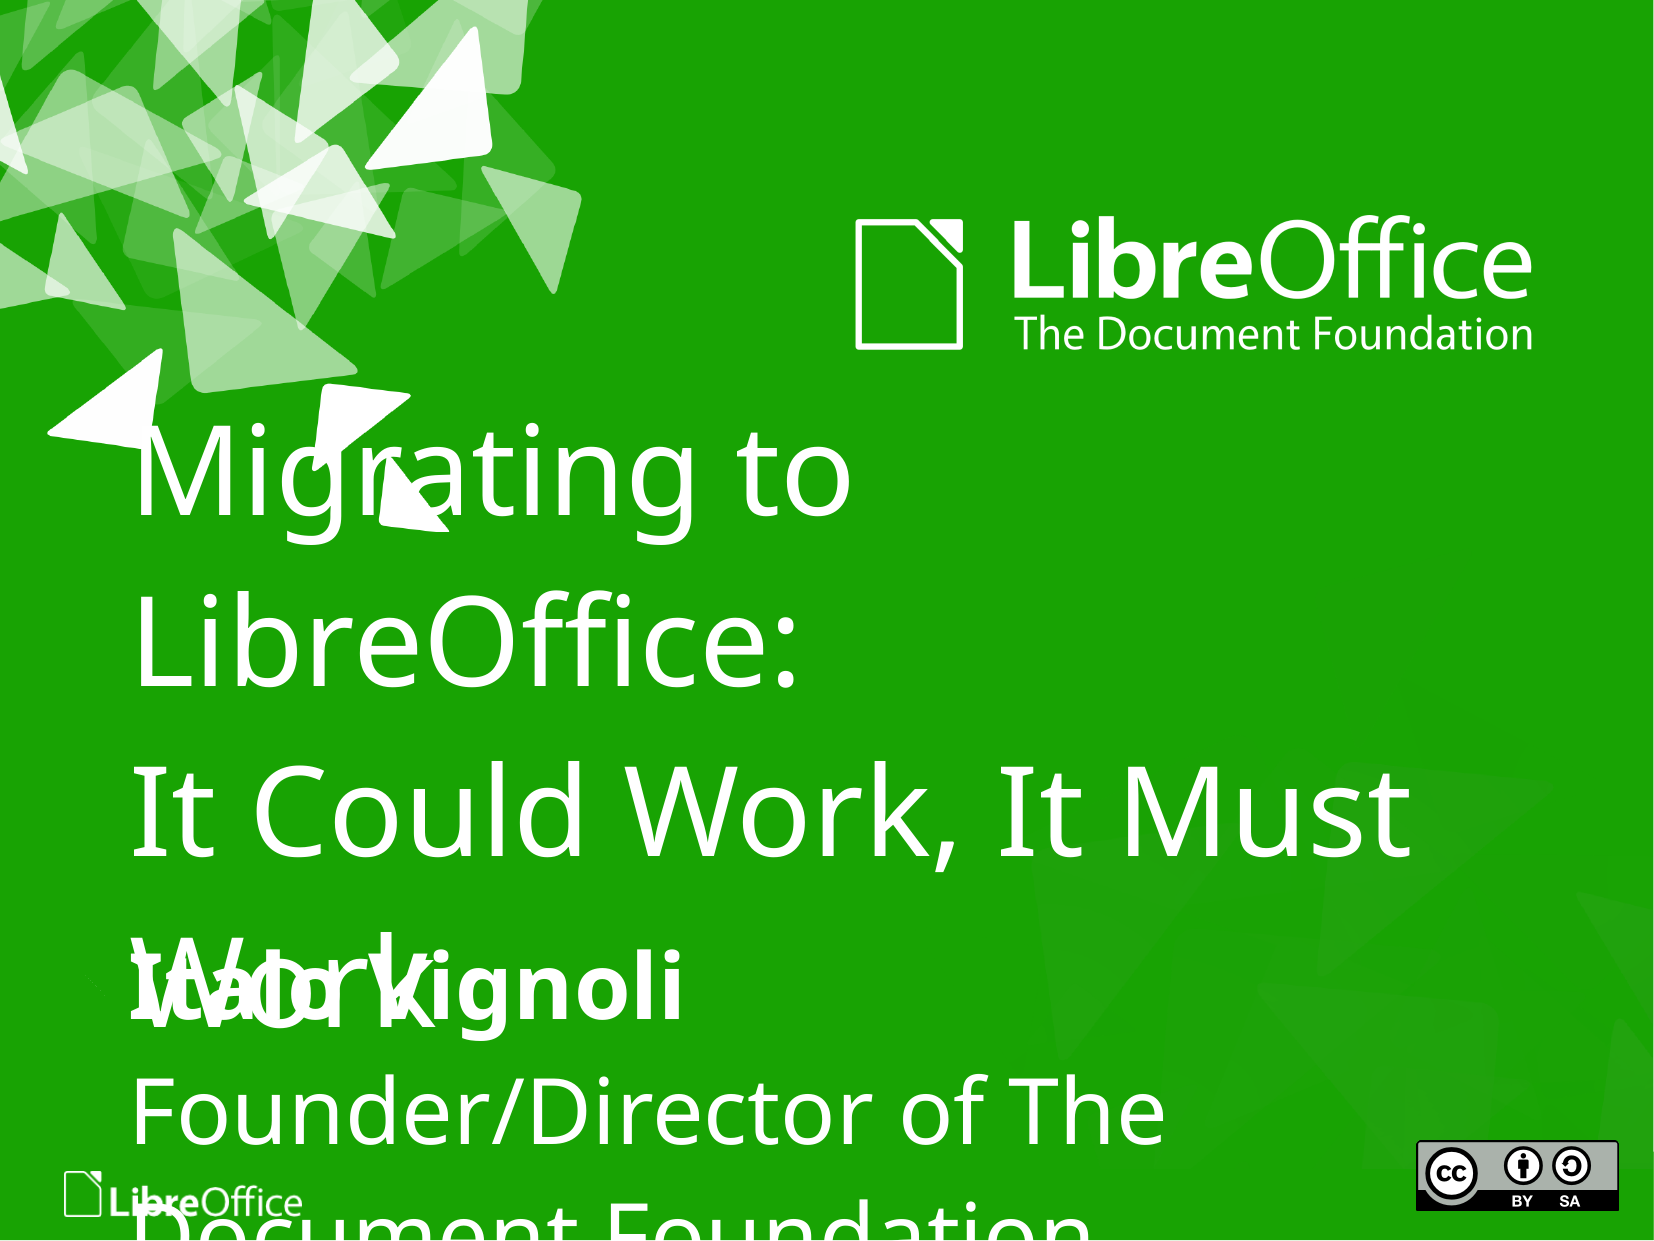

# Migrating to LibreOffice: It Could Work, It Must Work
Italo Vignoli
Founder/Director of The Document Foundation